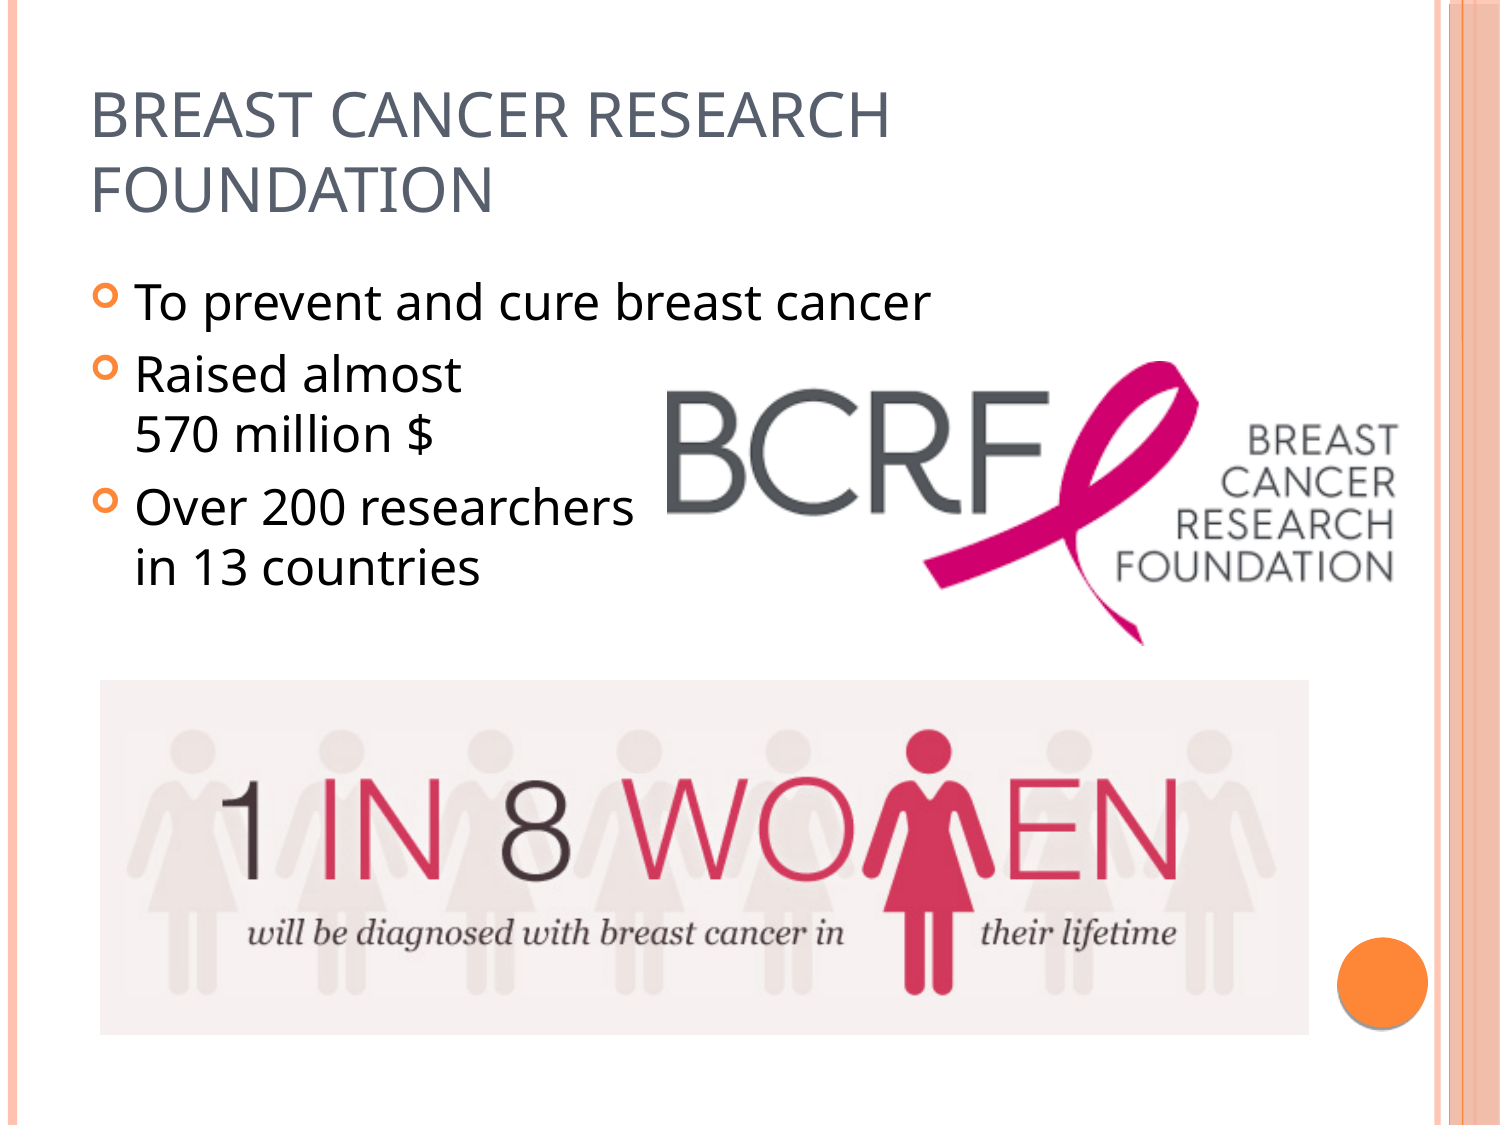

# Breast cancer research foundation
To prevent and cure breast cancer
Raised almost
570 million $
Over 200 researchers
in 13 countries